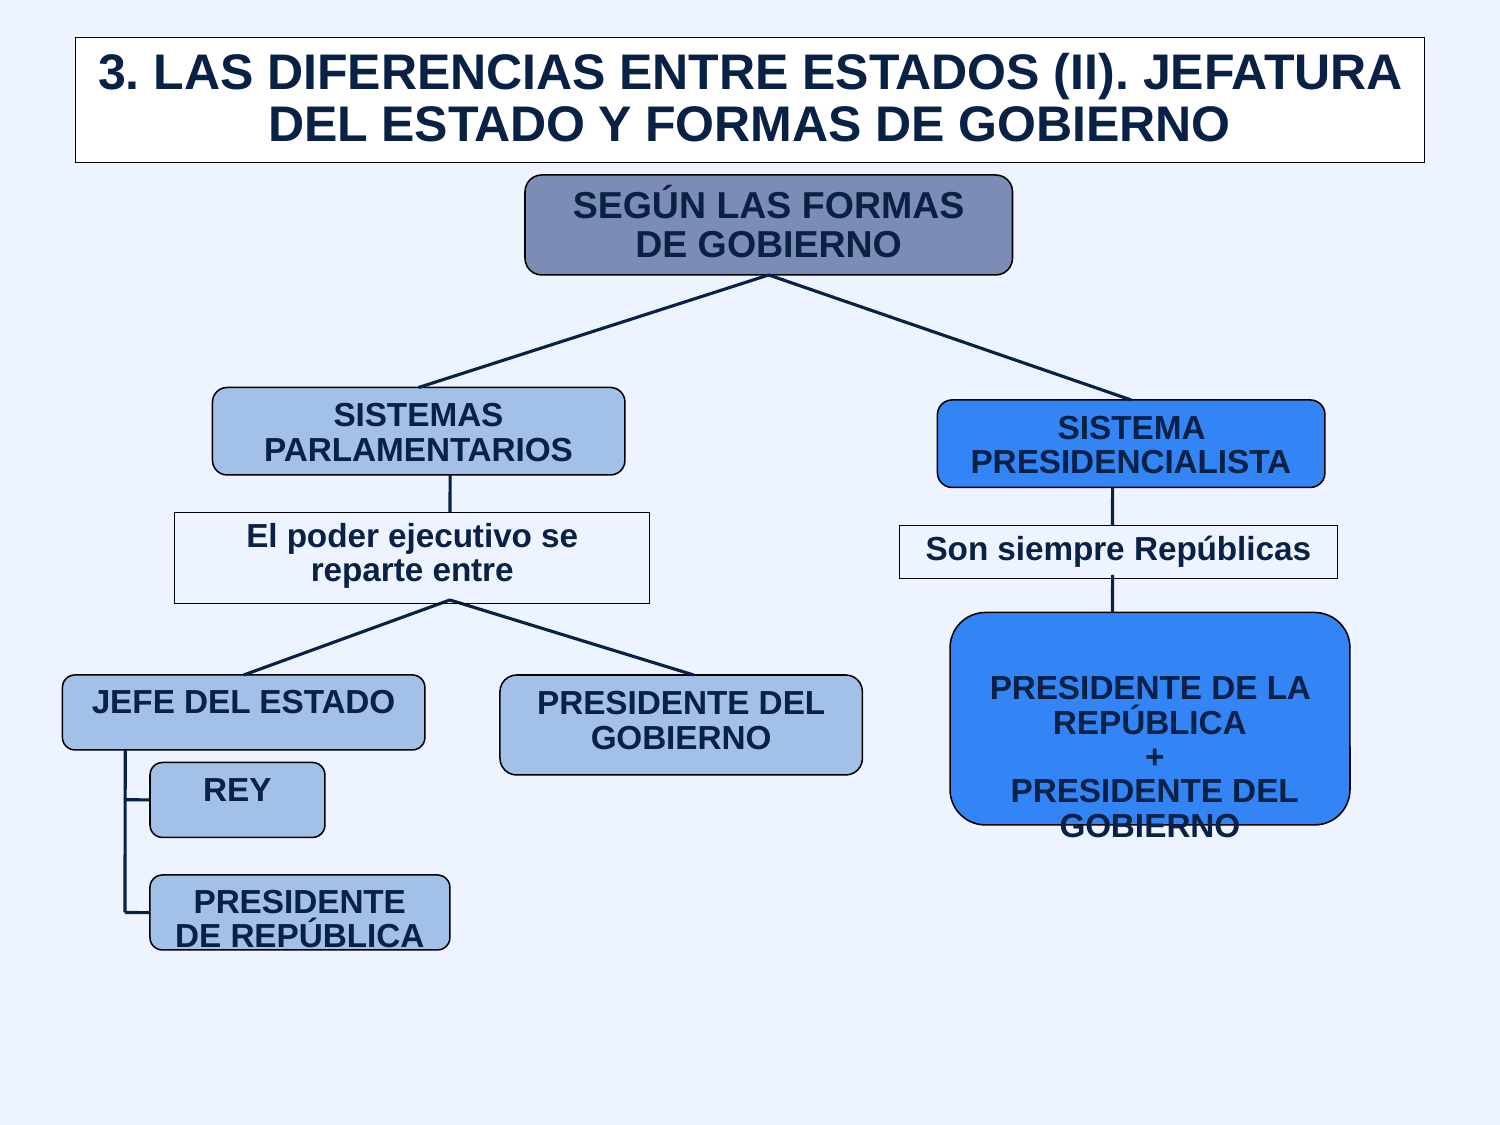

# 3. LAS DIFERENCIAS ENTRE ESTADOS (II). JEFATURA DEL ESTADO Y FORMAS DE GOBIERNO
SEGÚN LAS FORMAS DE GOBIERNO
SISTEMAS
PARLAMENTARIOS
SISTEMA PRESIDENCIALISTA
El poder ejecutivo se reparte entre
Son siempre Repúblicas
PRESIDENTE DE LA REPÚBLICA
 +
 PRESIDENTE DEL GOBIERNO
JEFE DEL ESTADO
PRESIDENTE DEL GOBIERNO
REY
PRESIDENTE DE REPÚBLICA